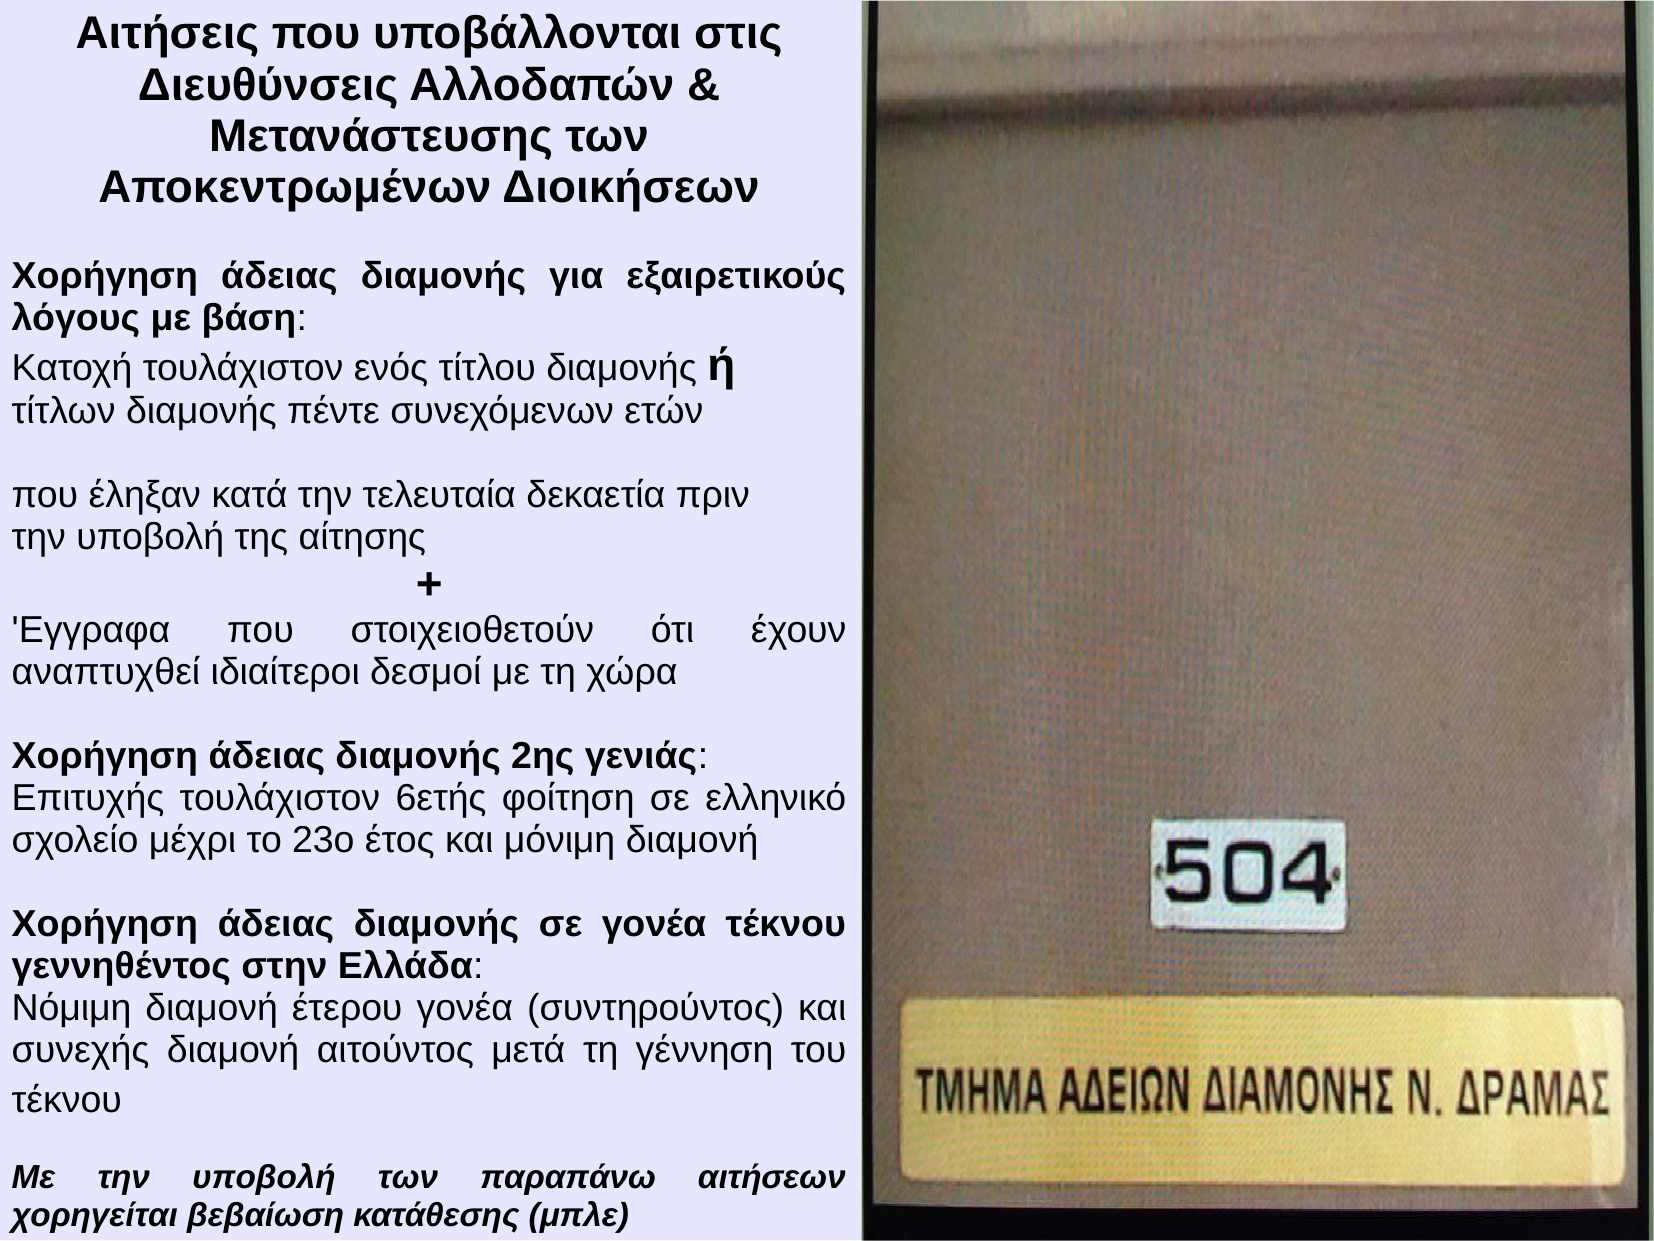

Αιτήσεις που υποβάλλονται στις Διευθύνσεις Αλλοδαπών & Μετανάστευσης των Αποκεντρωμένων Διοικήσεων
Χορήγηση άδειας διαμονής για εξαιρετικούς λόγους με βάση:
Κατοχή τουλάχιστον ενός τίτλου διαμονής ή
τίτλων διαμονής πέντε συνεχόμενων ετών
που έληξαν κατά την τελευταία δεκαετία πριν
την υποβολή της αίτησης
+
'Εγγραφα που στοιχειοθετούν ότι έχουν αναπτυχθεί ιδιαίτεροι δεσμοί με τη χώρα
Χορήγηση άδειας διαμονής 2ης γενιάς:
Επιτυχής τουλάχιστον 6ετής φοίτηση σε ελληνικό σχολείο μέχρι το 23ο έτος και μόνιμη διαμονή
Χορήγηση άδειας διαμονής σε γονέα τέκνου γεννηθέντος στην Ελλάδα:
Νόμιμη διαμονή έτερου γονέα (συντηρούντος) και συνεχής διαμονή αιτούντος μετά τη γέννηση του τέκνου
Με την υποβολή των παραπάνω αιτήσεων χορηγείται βεβαίωση κατάθεσης (μπλε)